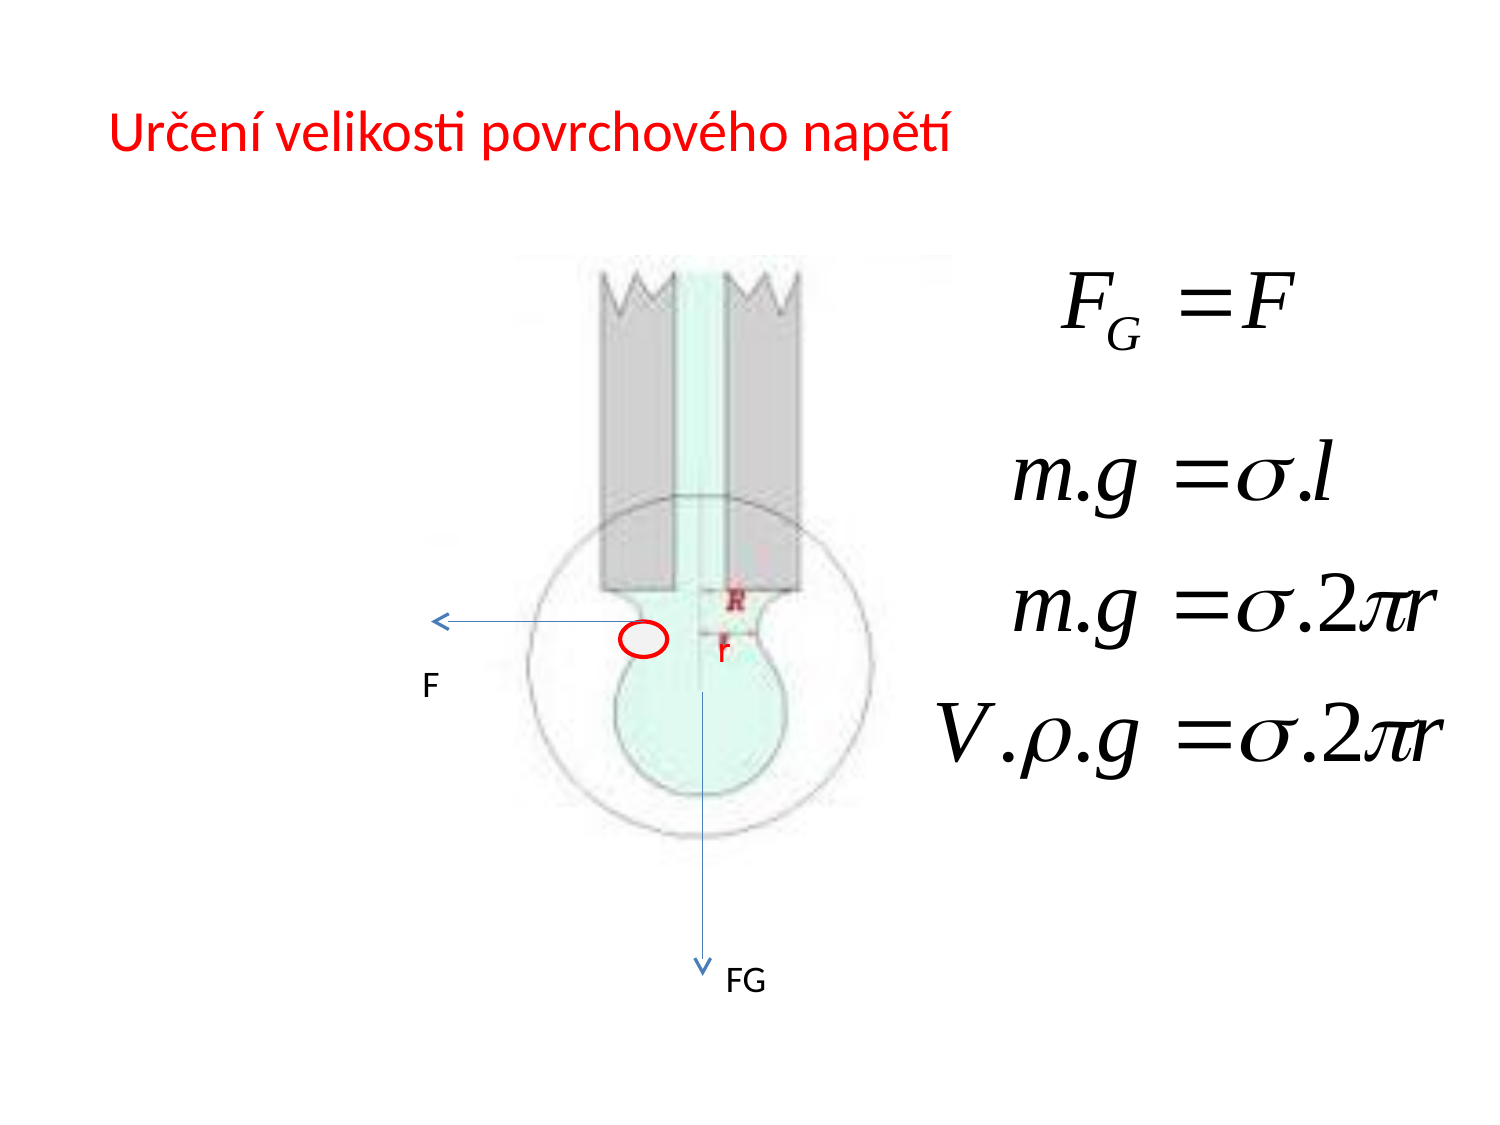

Určení velikosti povrchového napětí
r
F
FG